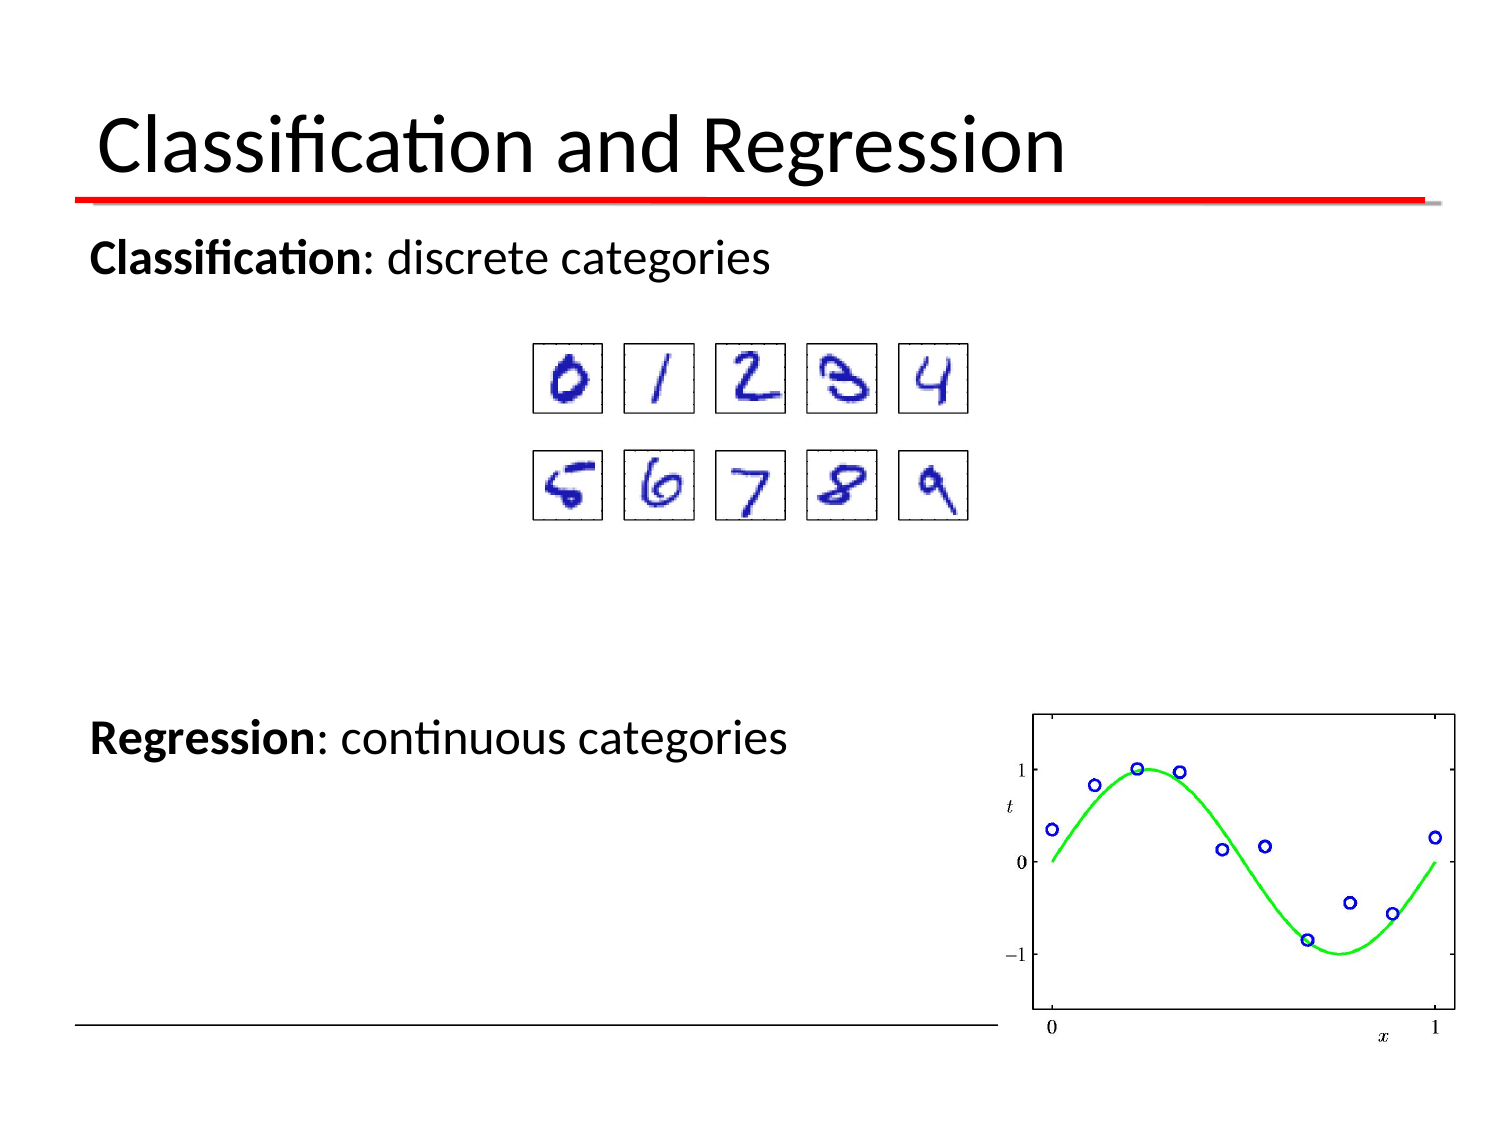

# Classification and Regression
Classification: discrete categories
Regression: continuous categories